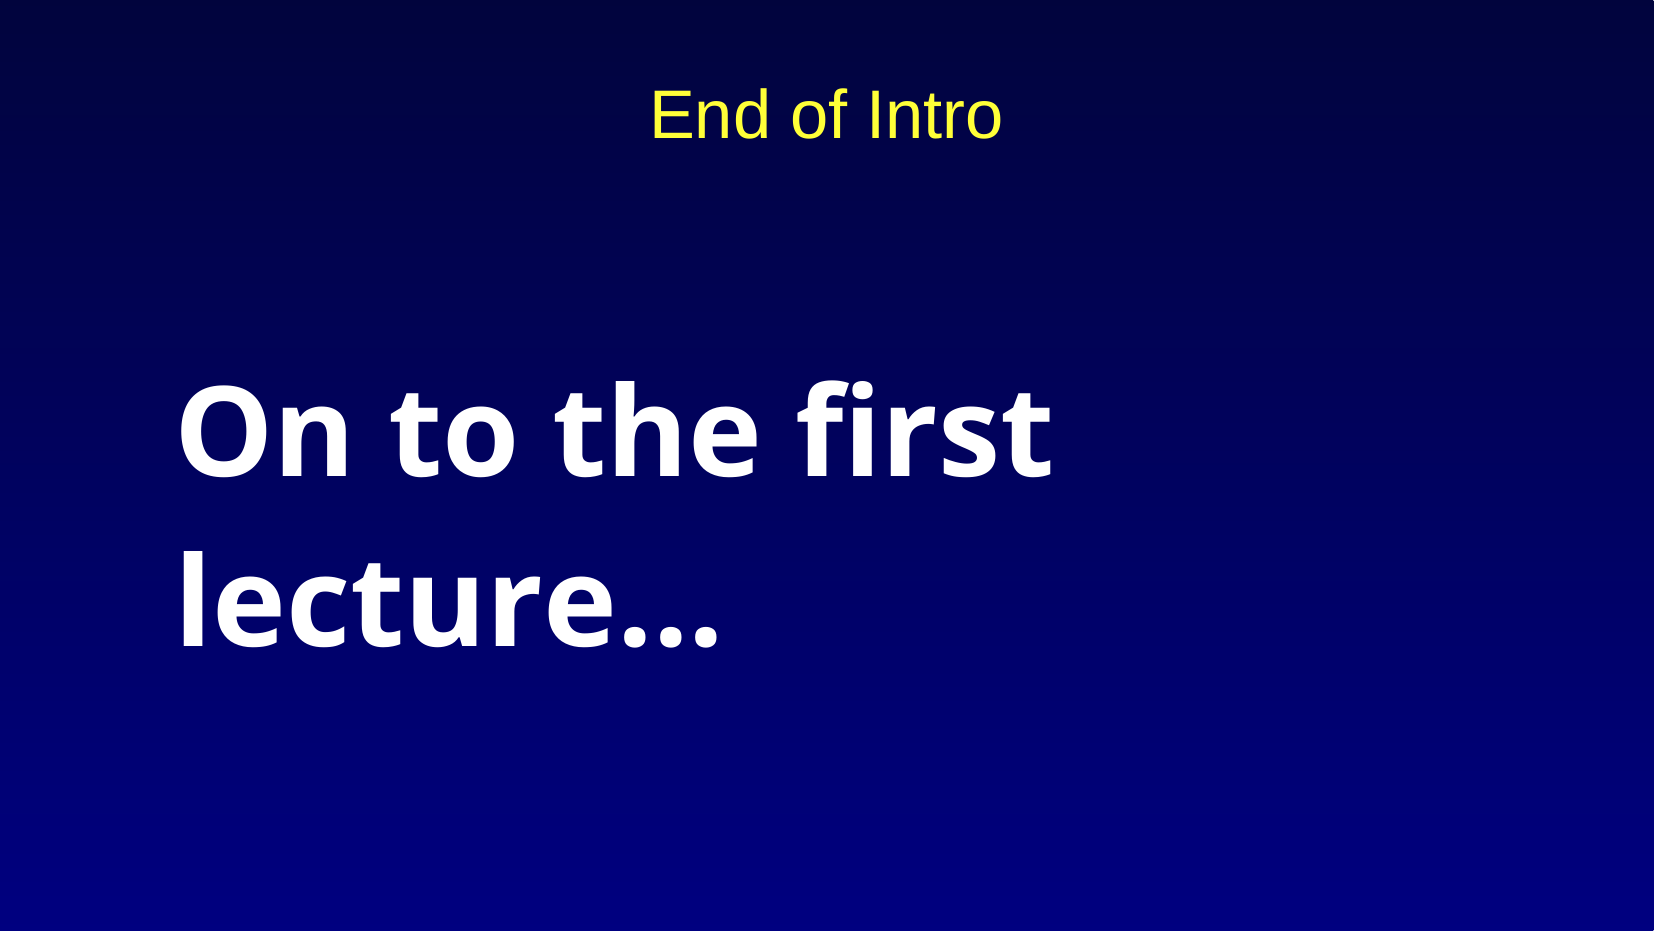

# End of Intro
On to the first lecture...